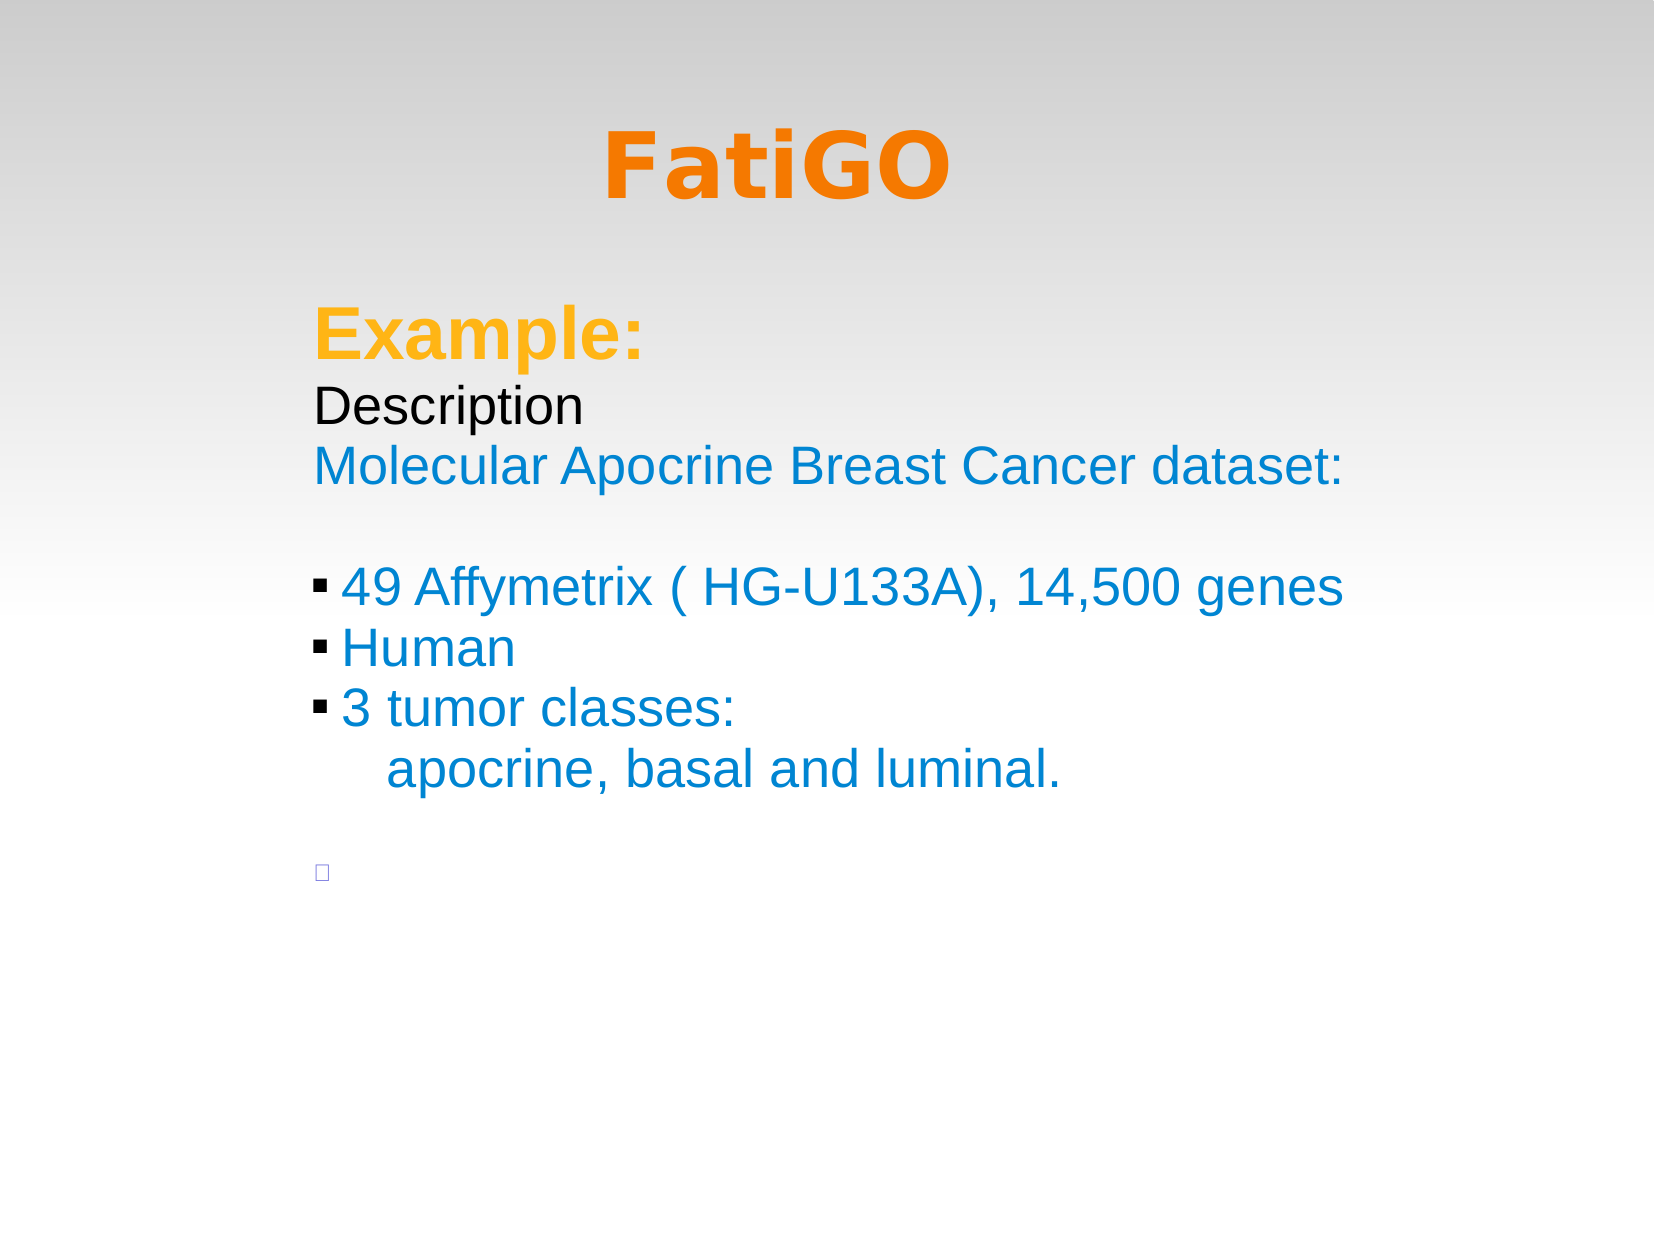

# FatiGO
Example:
Description
Molecular Apocrine Breast Cancer dataset:
 49 Affymetrix ( HG-U133A), 14,500 genes
 Human
 3 tumor classes:
 apocrine, basal and luminal.
